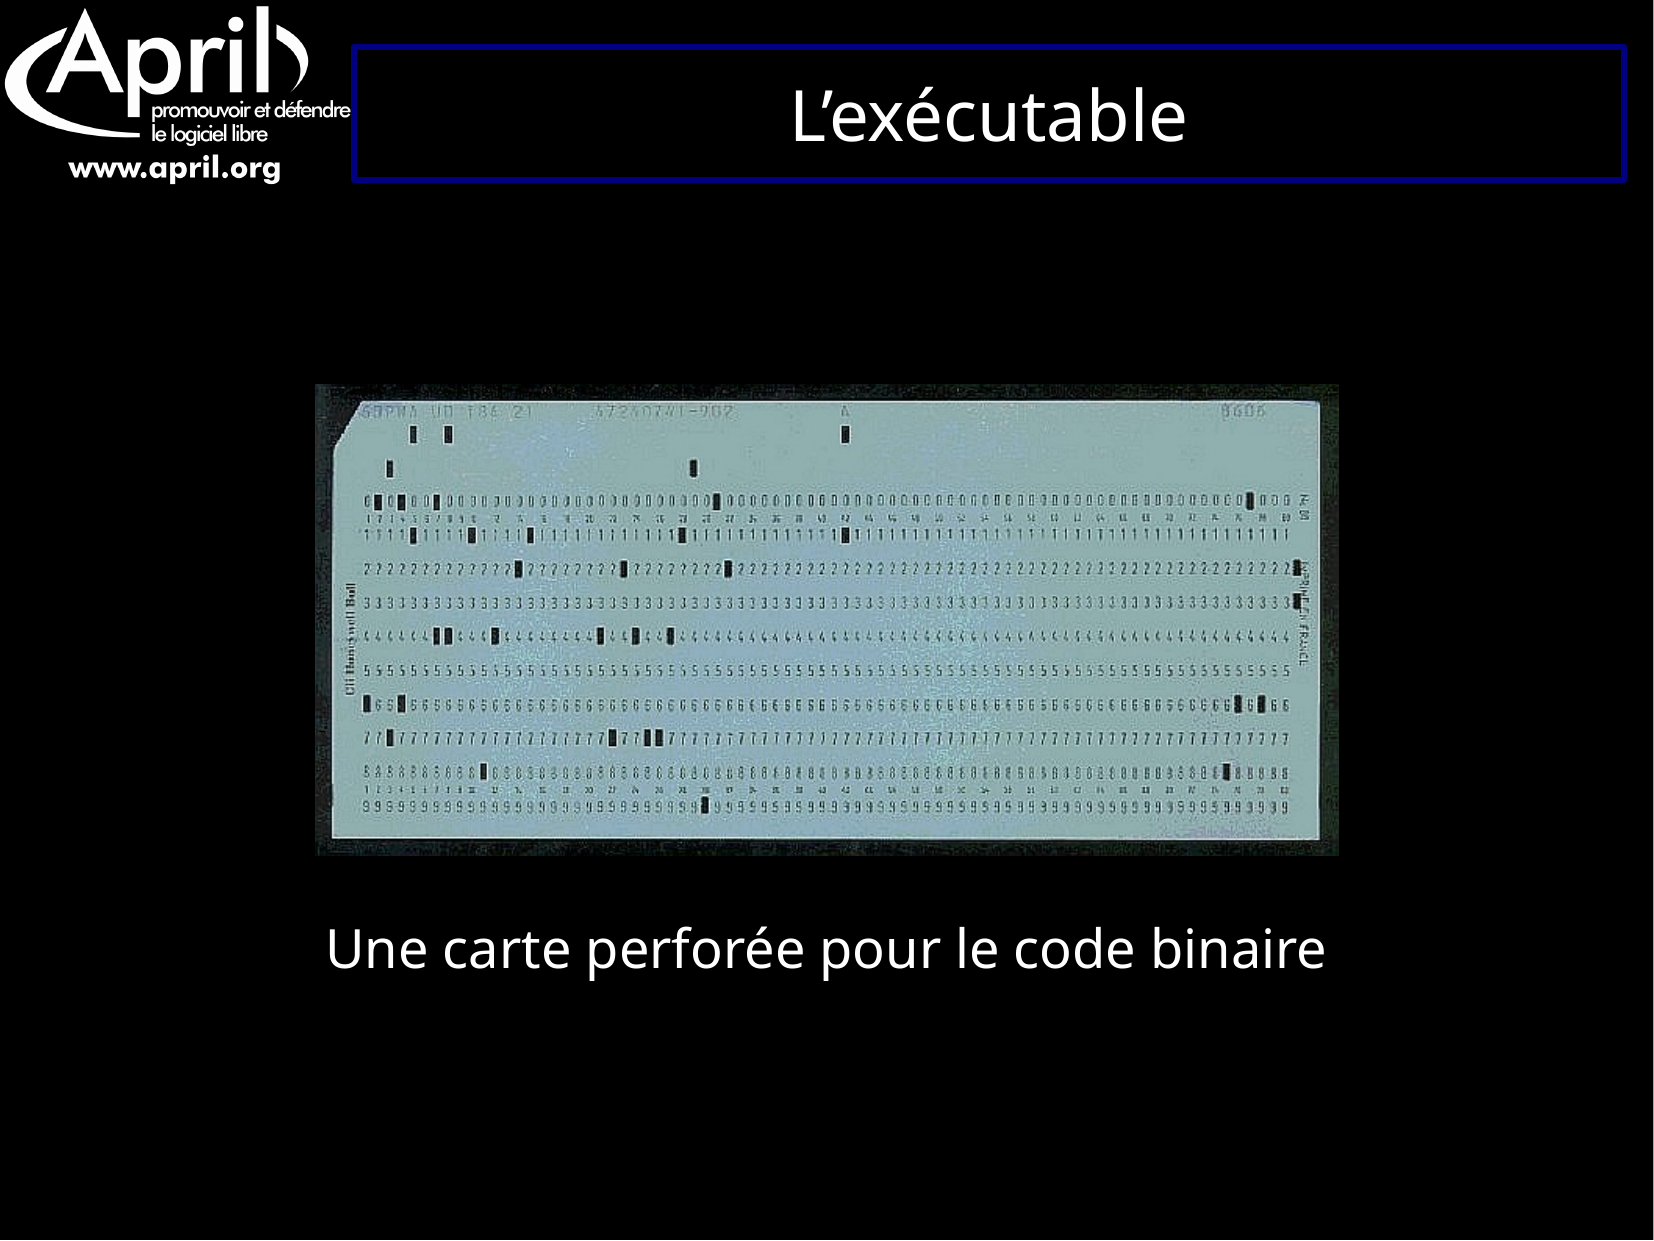

# L’exécutable
Une carte perforée pour le code binaire